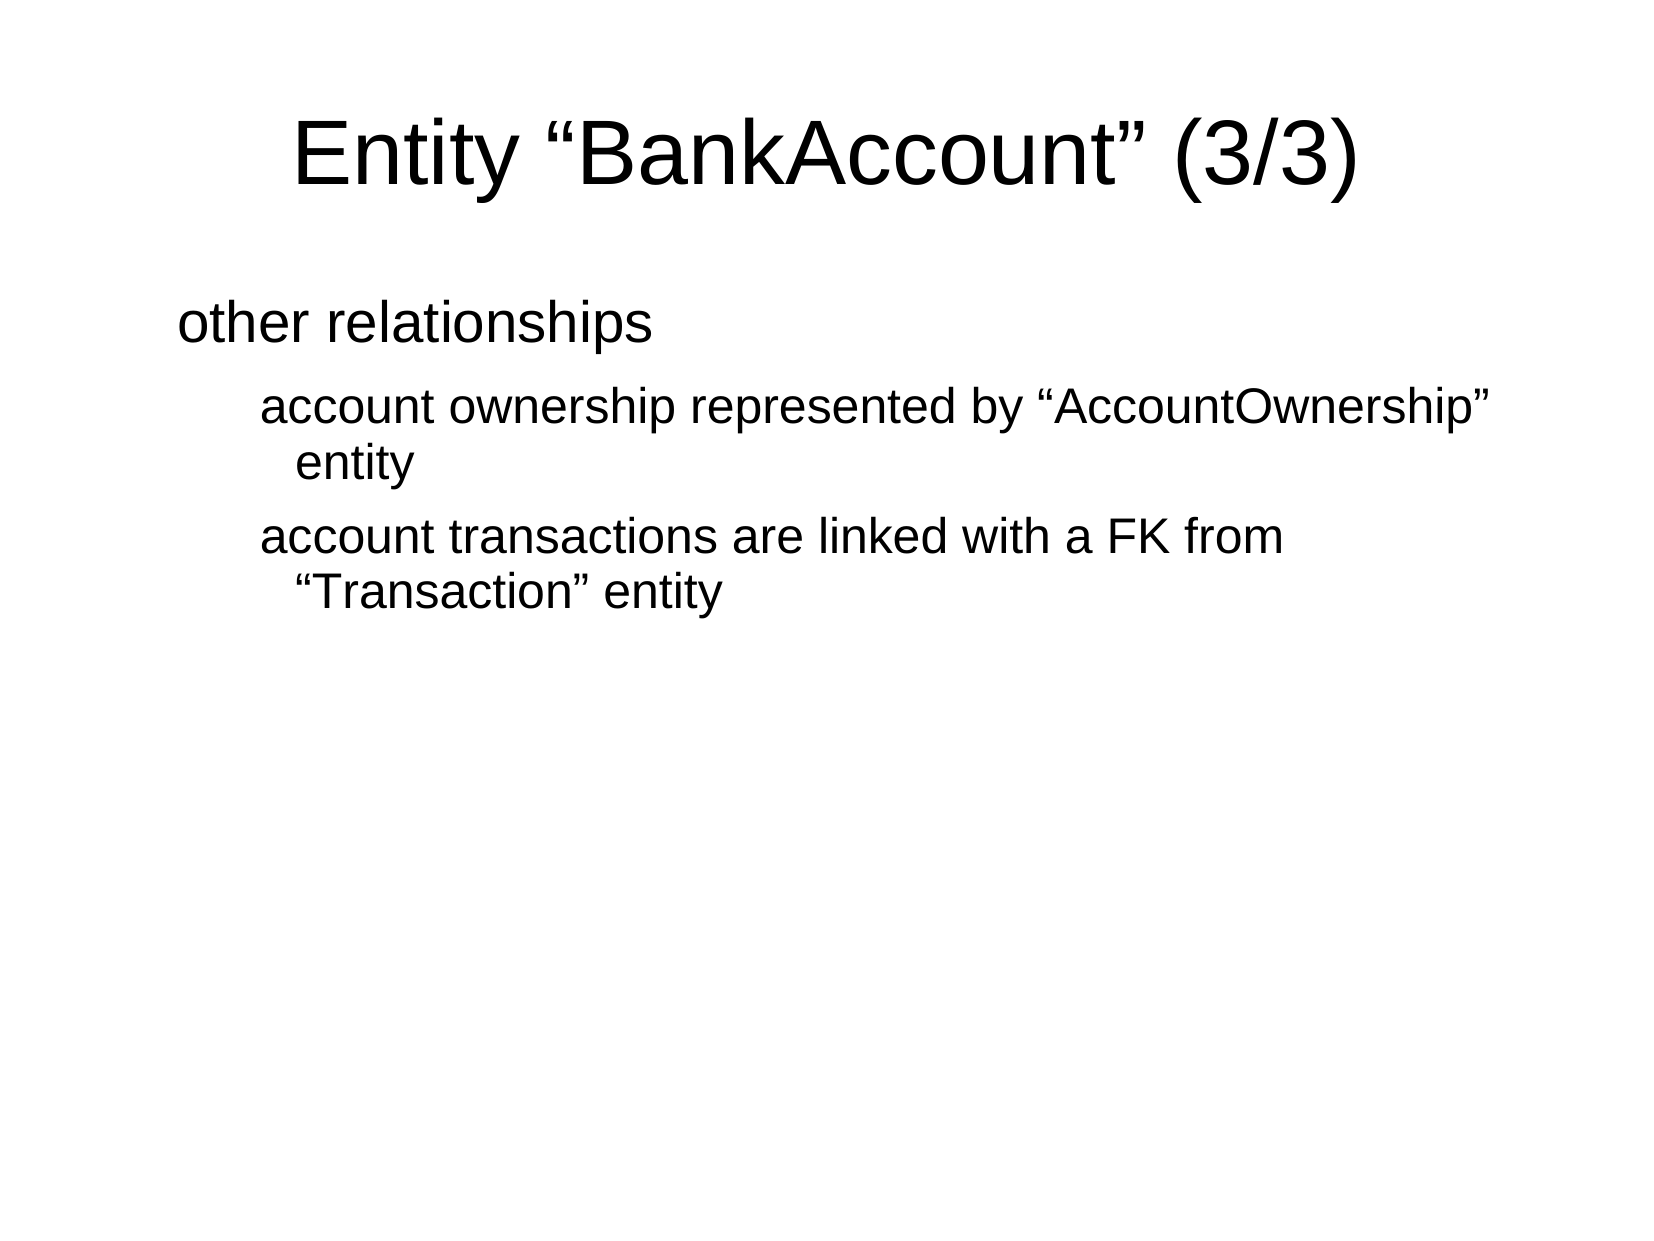

# Entity “BankAccount” (3/3)
other relationships
account ownership represented by “AccountOwnership” entity
account transactions are linked with a FK from “Transaction” entity